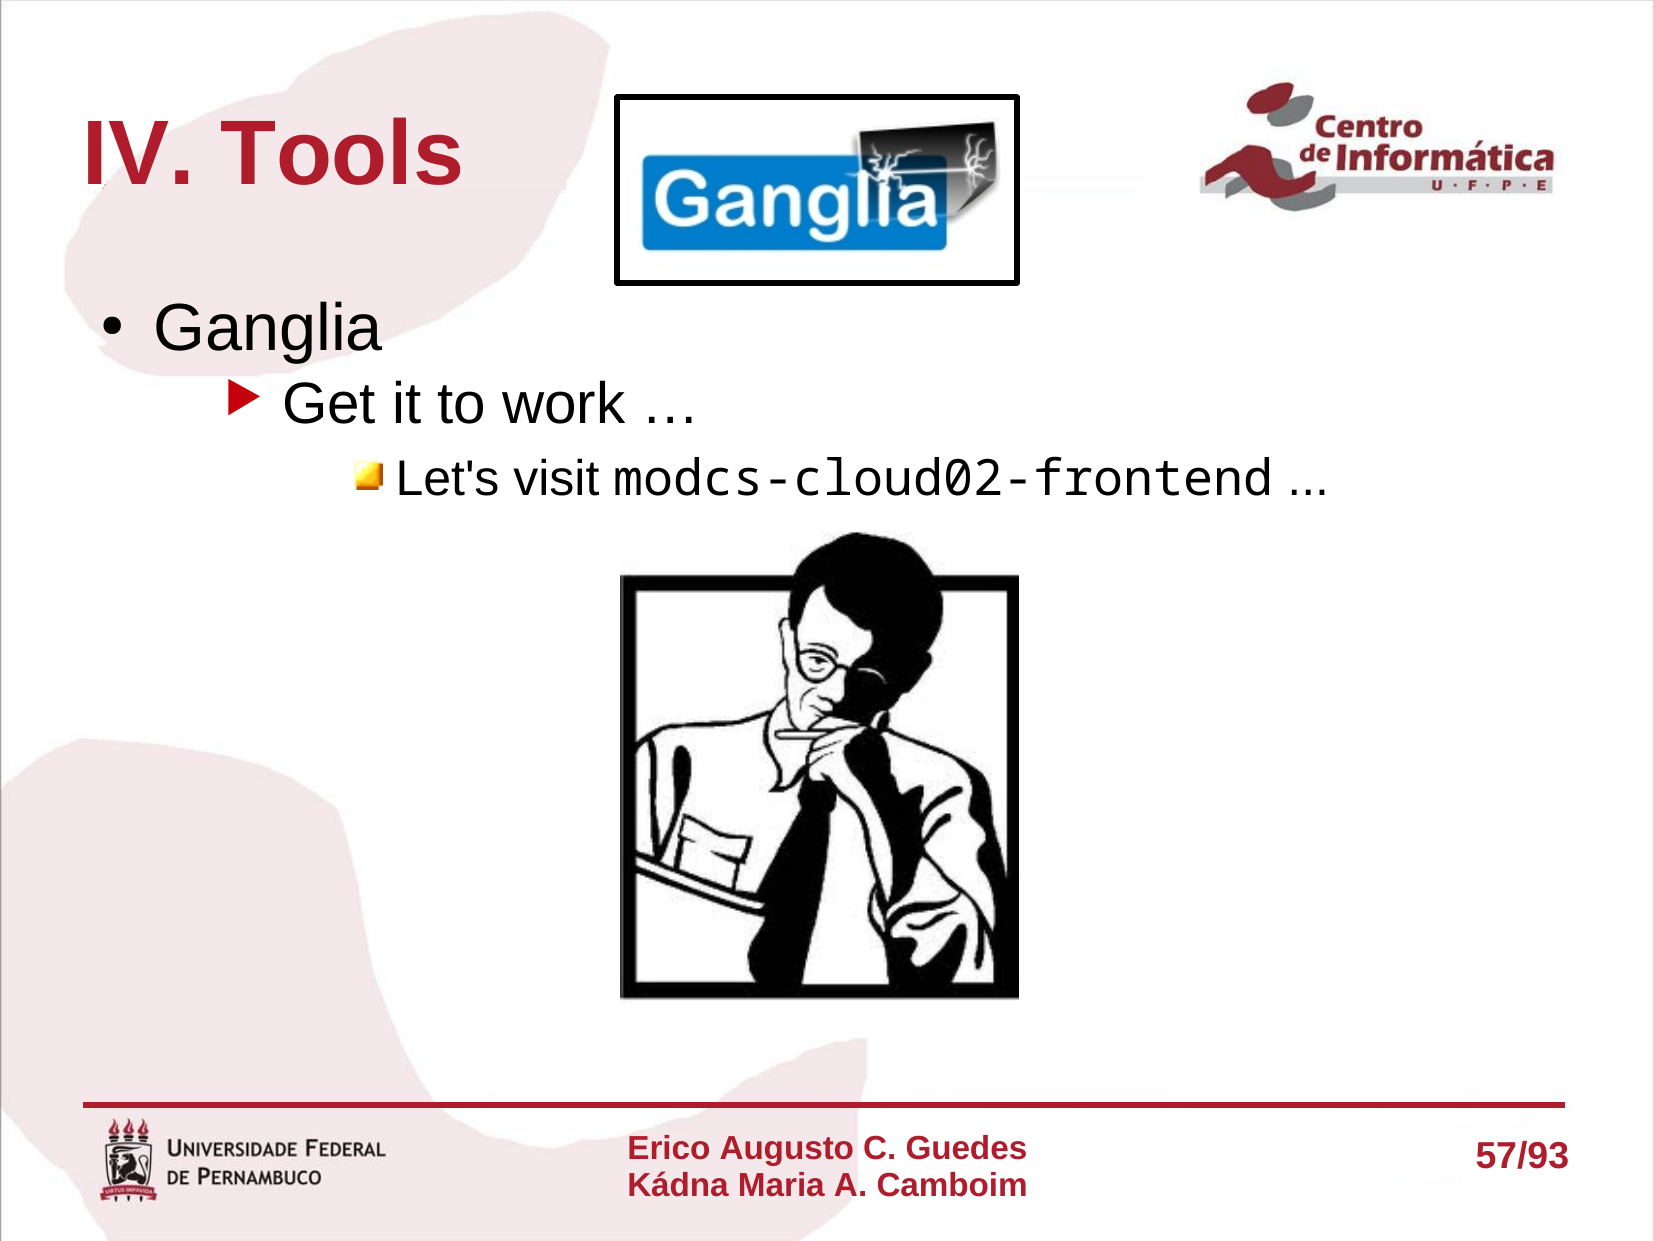

# IV. Tools
Ganglia
 Get it to work …
Let's visit modcs-cloud02-frontend ...